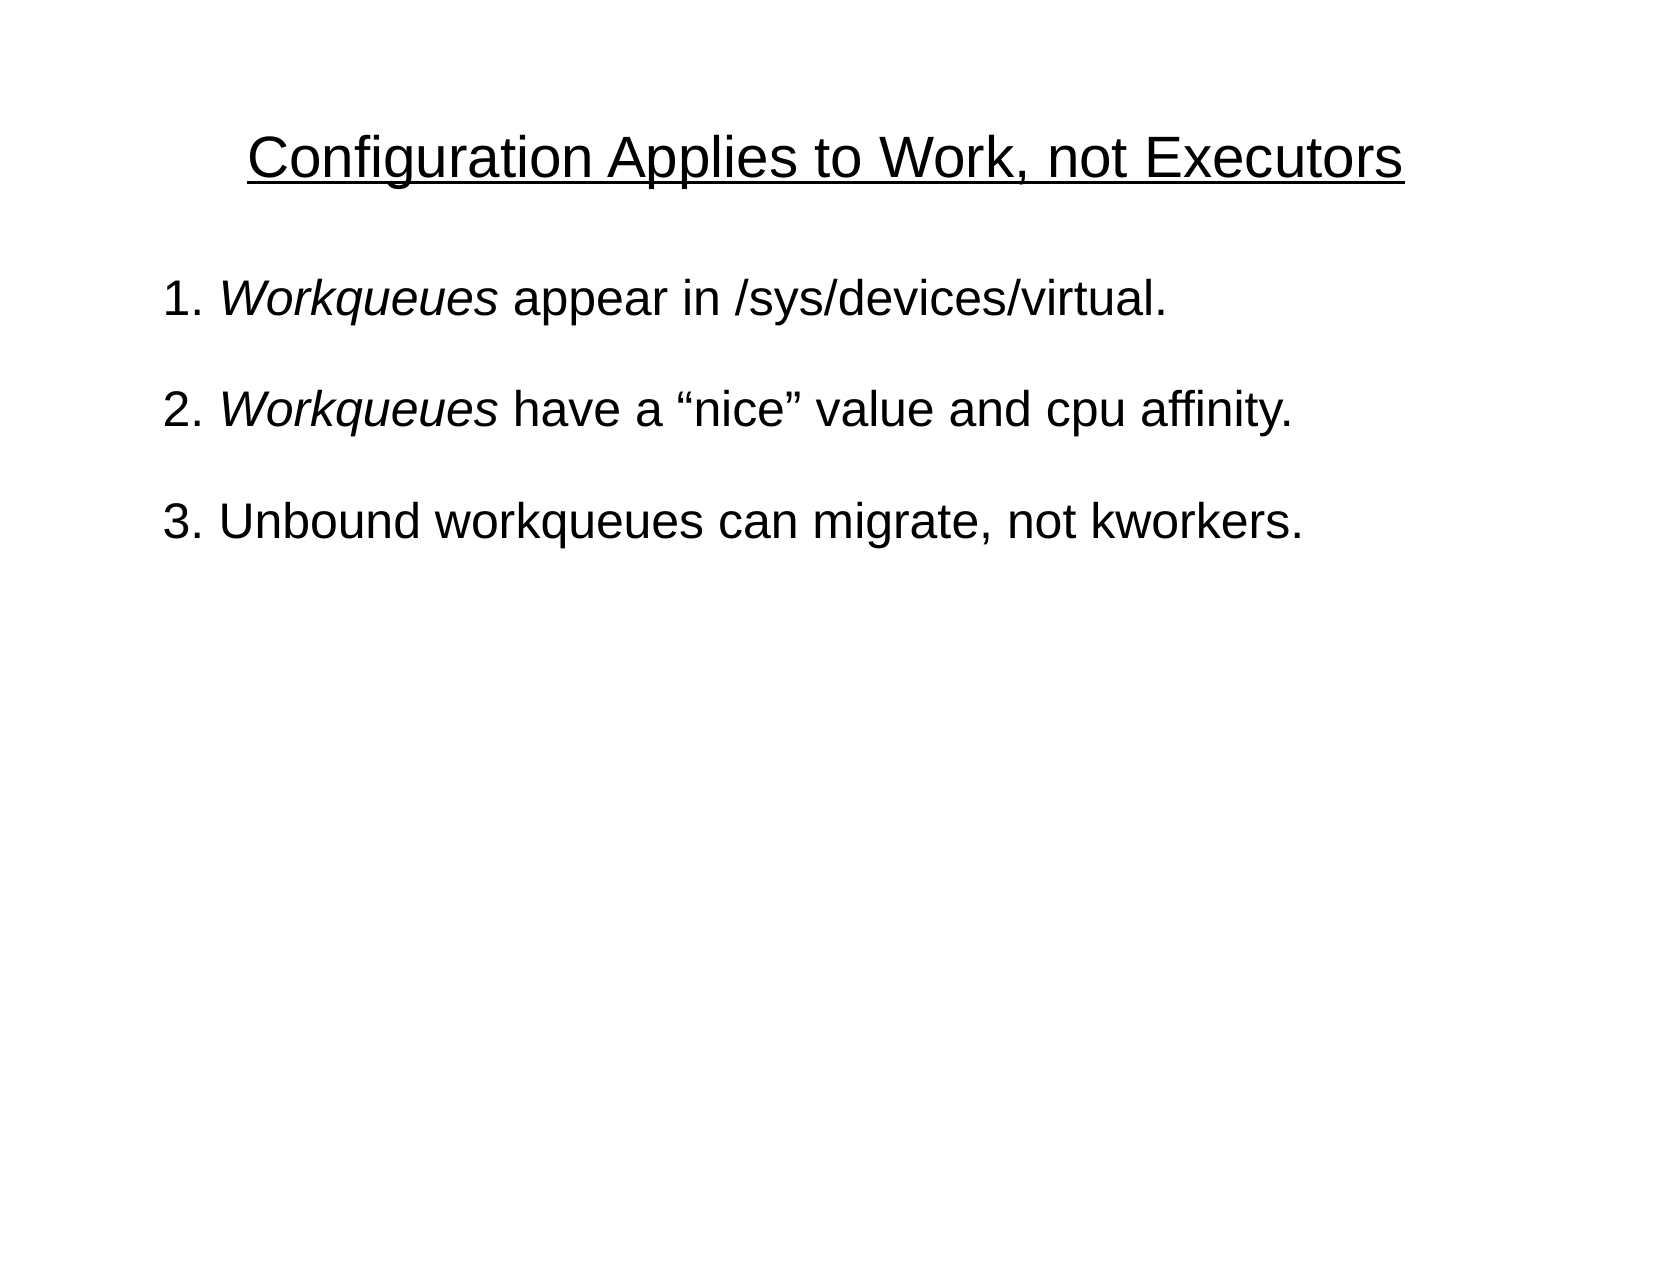

# Configuration Applies to Work, not Executors
1. Workqueues appear in /sys/devices/virtual.
2. Workqueues have a “nice” value and cpu affinity.
3. Unbound workqueues can migrate, not kworkers.